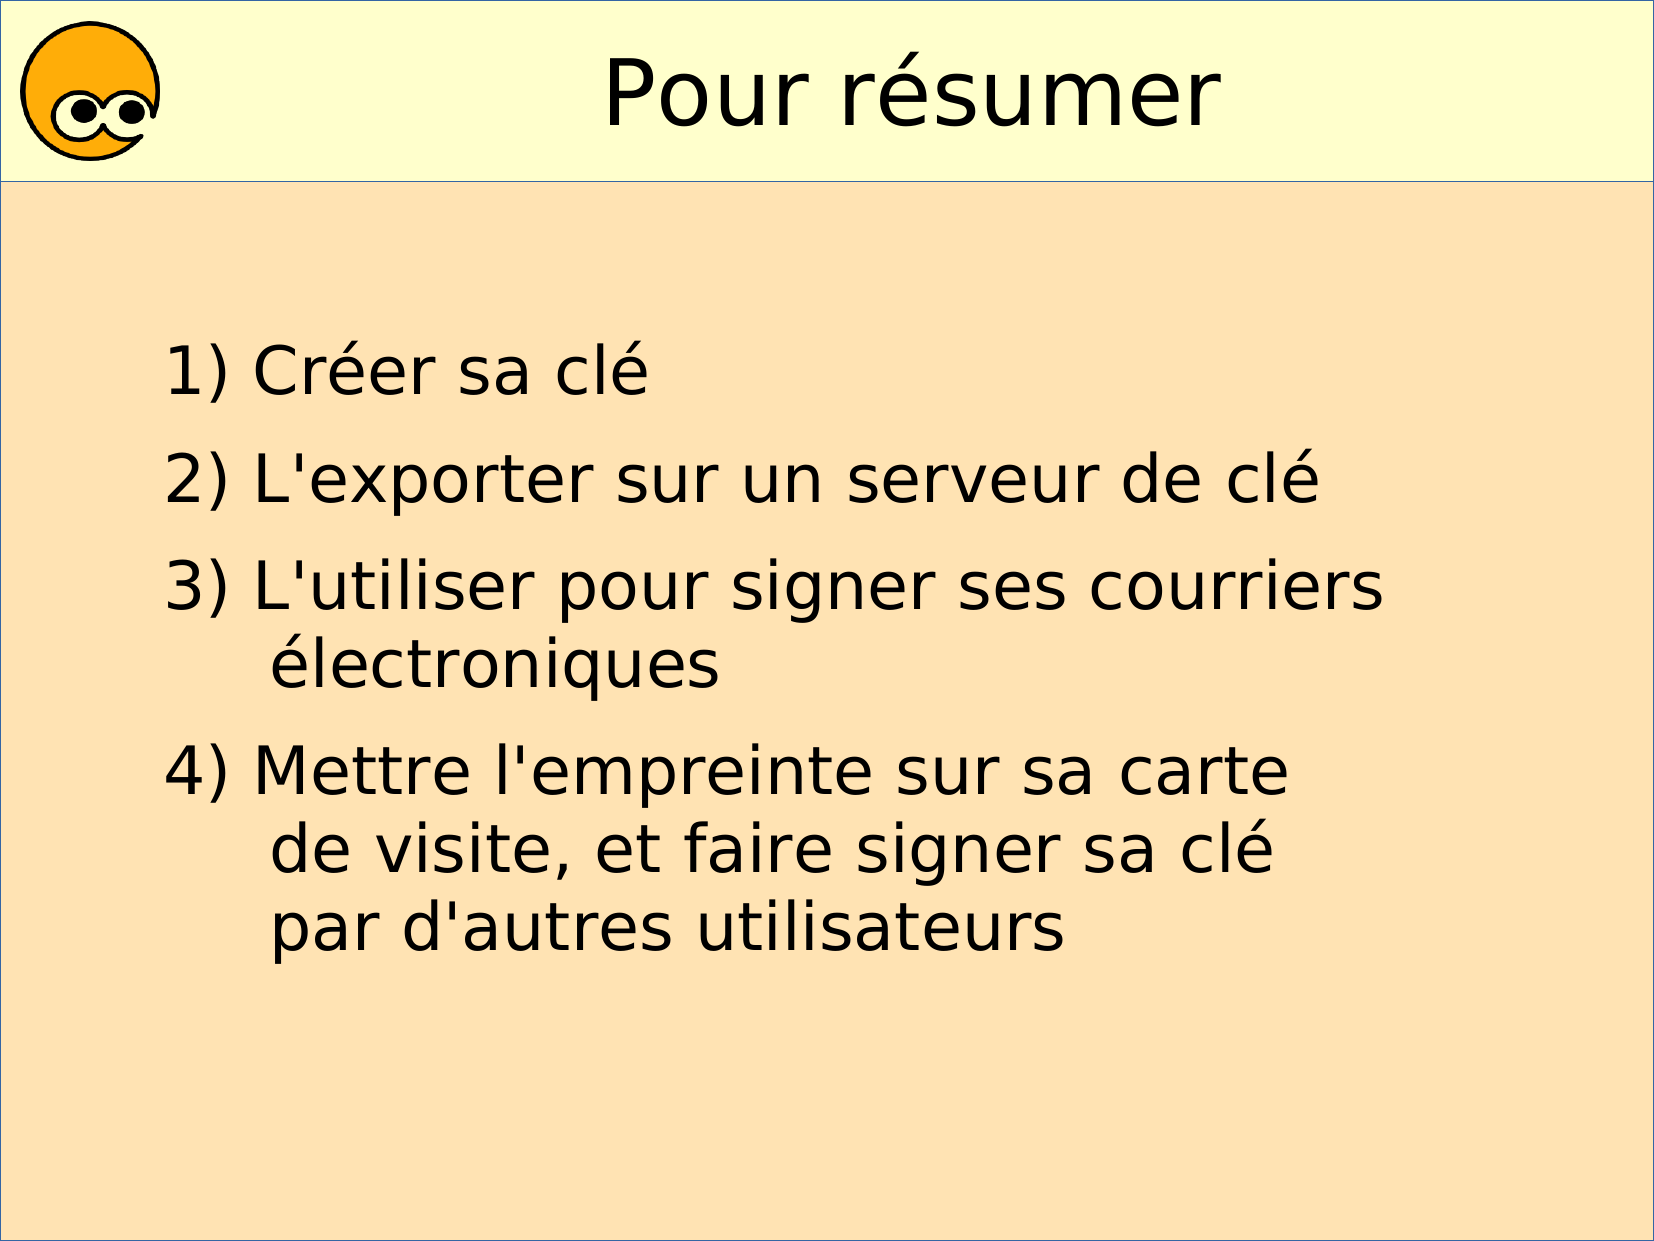

# Pour résumer
 Créer sa clé
 L'exporter sur un serveur de clé
 L'utiliser pour signer ses courriers électroniques
 Mettre l'empreinte sur sa carte de visite, et faire signer sa clé par d'autres utilisateurs